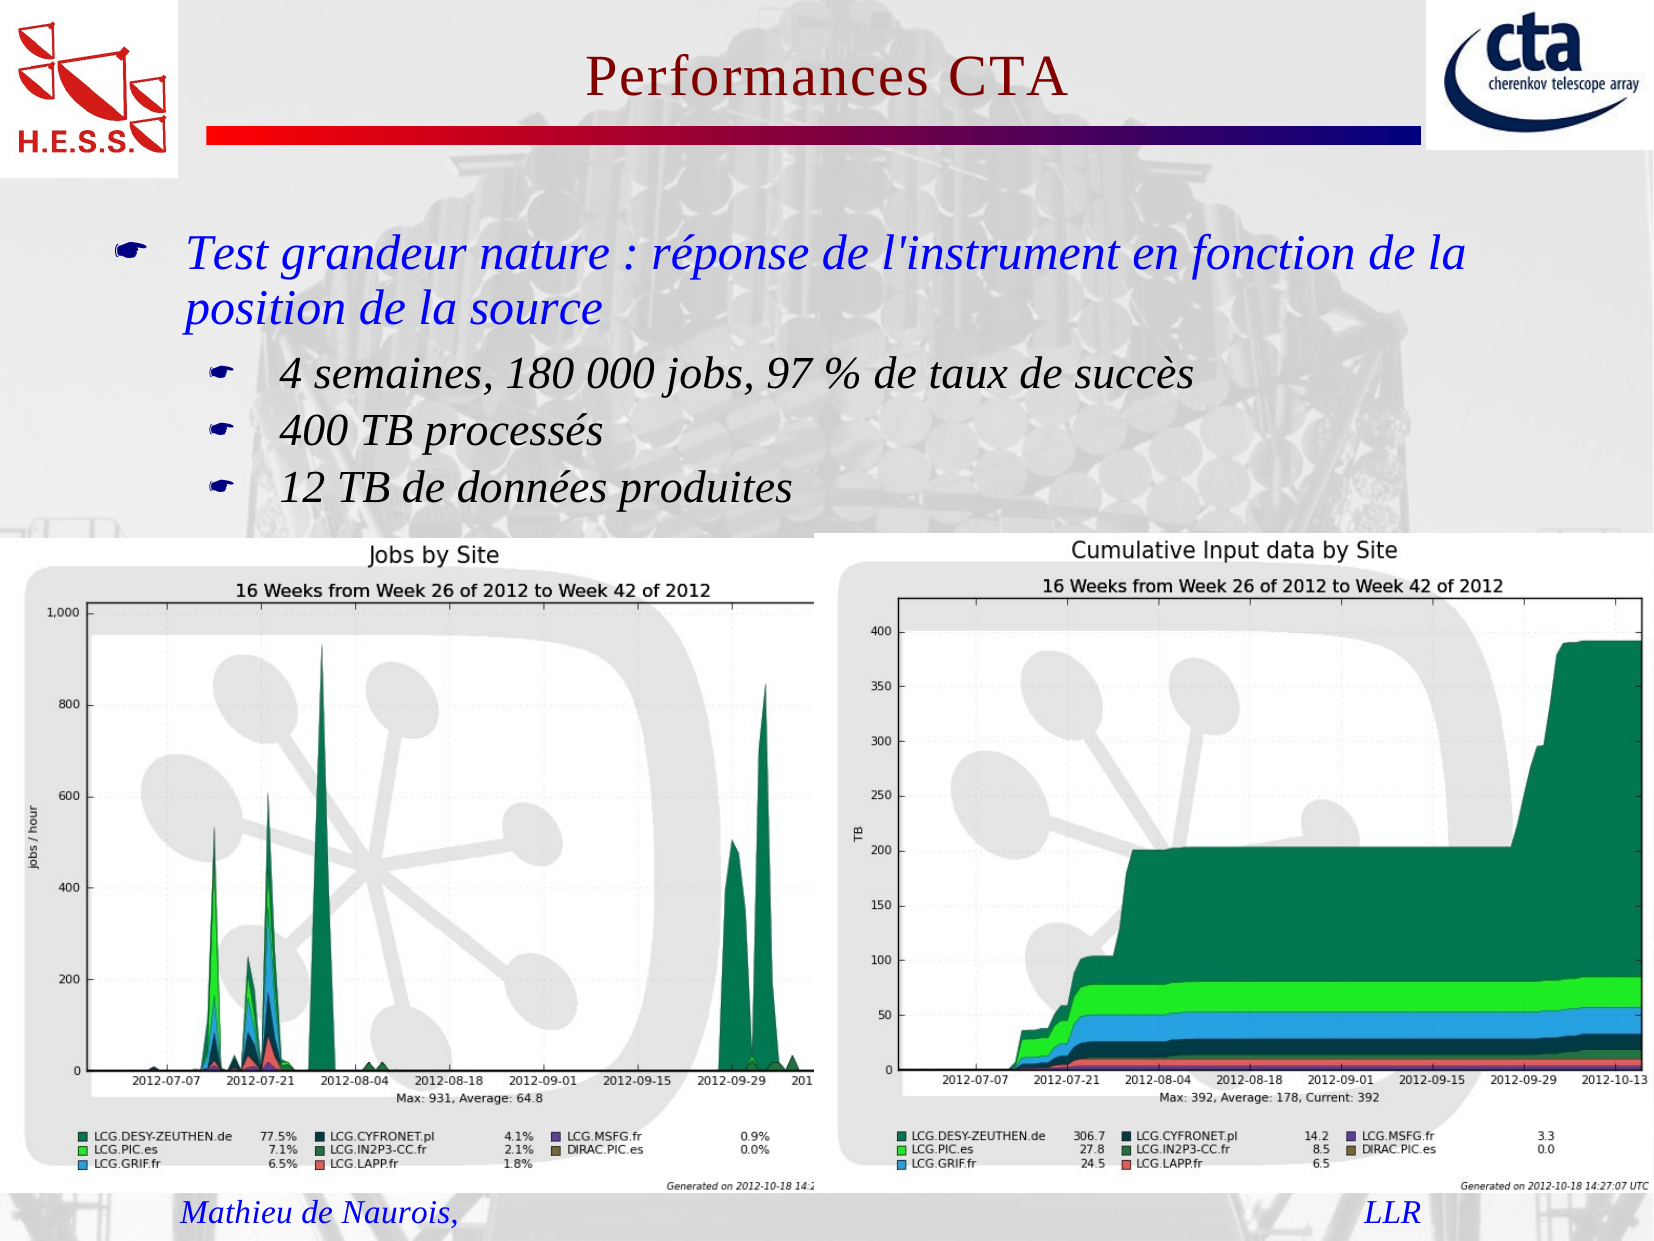

# Performances CTA
Test grandeur nature : réponse de l'instrument en fonction de la position de la source
4 semaines, 180 000 jobs, 97 % de taux de succès
400 TB processés
12 TB de données produites